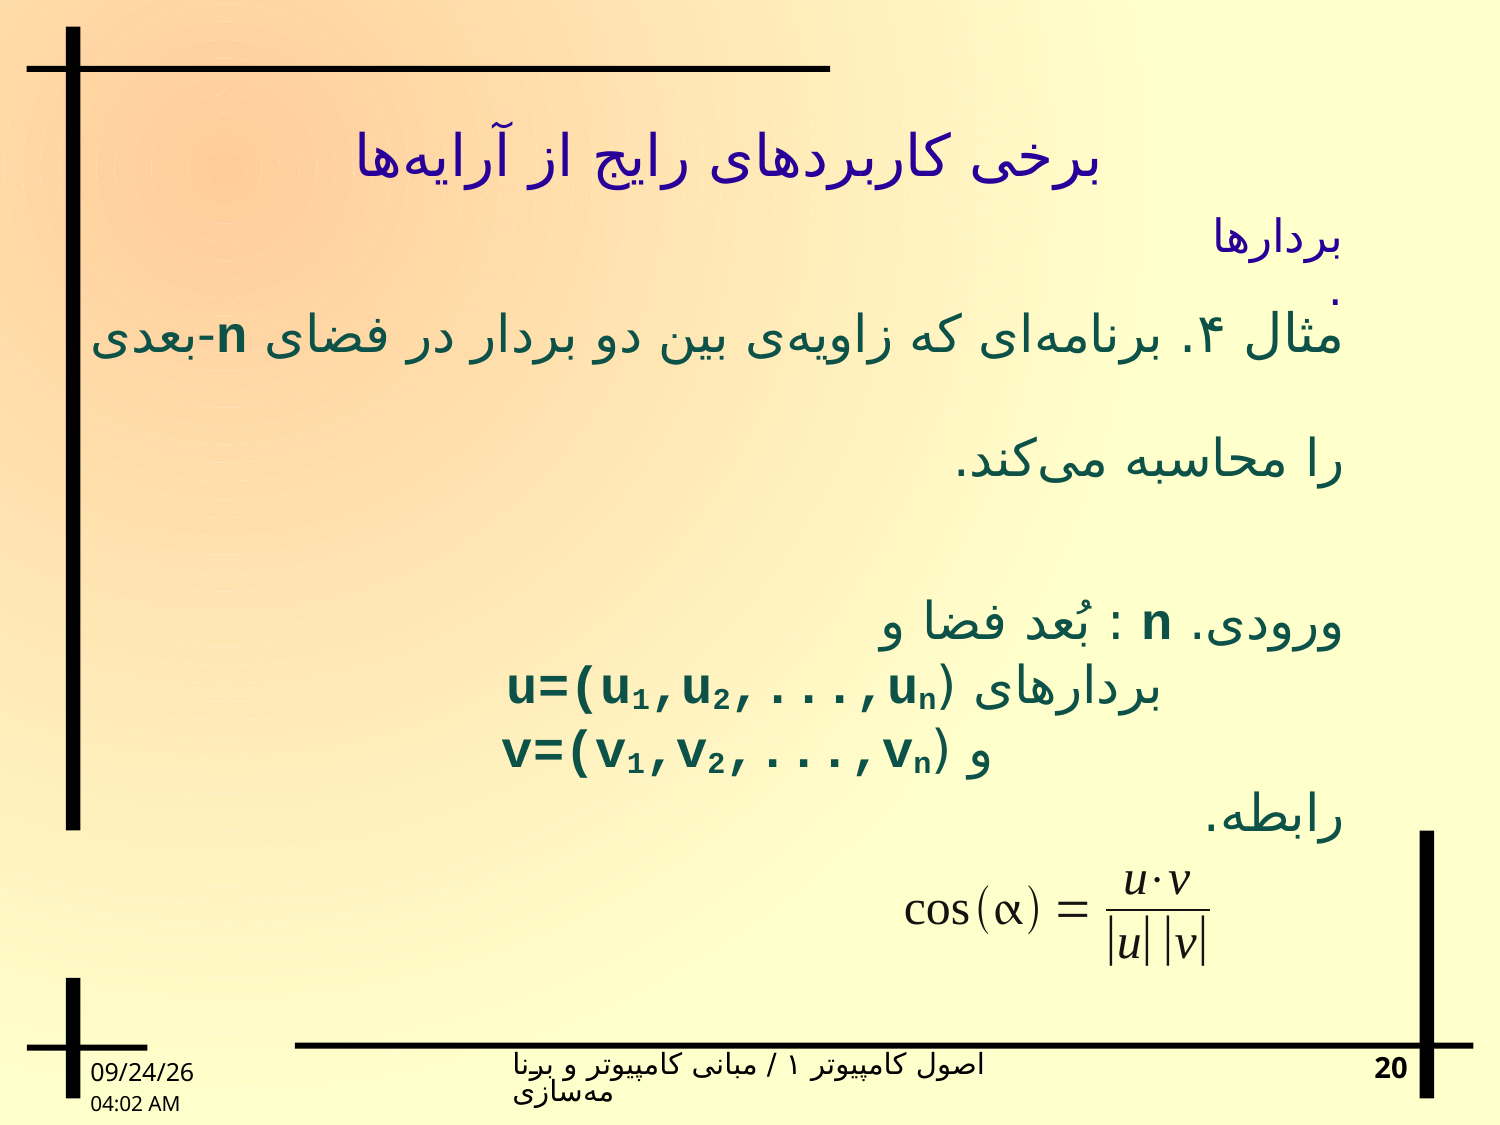

برخی کاربردهای رایج از آرایه‌ها
بردارها.
# مثال ۴. برنامه‌‌ای که زاویه‌ی بین دو بردار در فضای n-بعدی را محاسبه می‌کند.
ورودی. n : بُعد فضا و
 بردارهای (u=(u1,u2,...,un
 و (v=(v1,v2,...,vn
رابطه.
اصول کامپیوتر ۱ / مبانی کامپیوتر و برنامه‌سازی
20